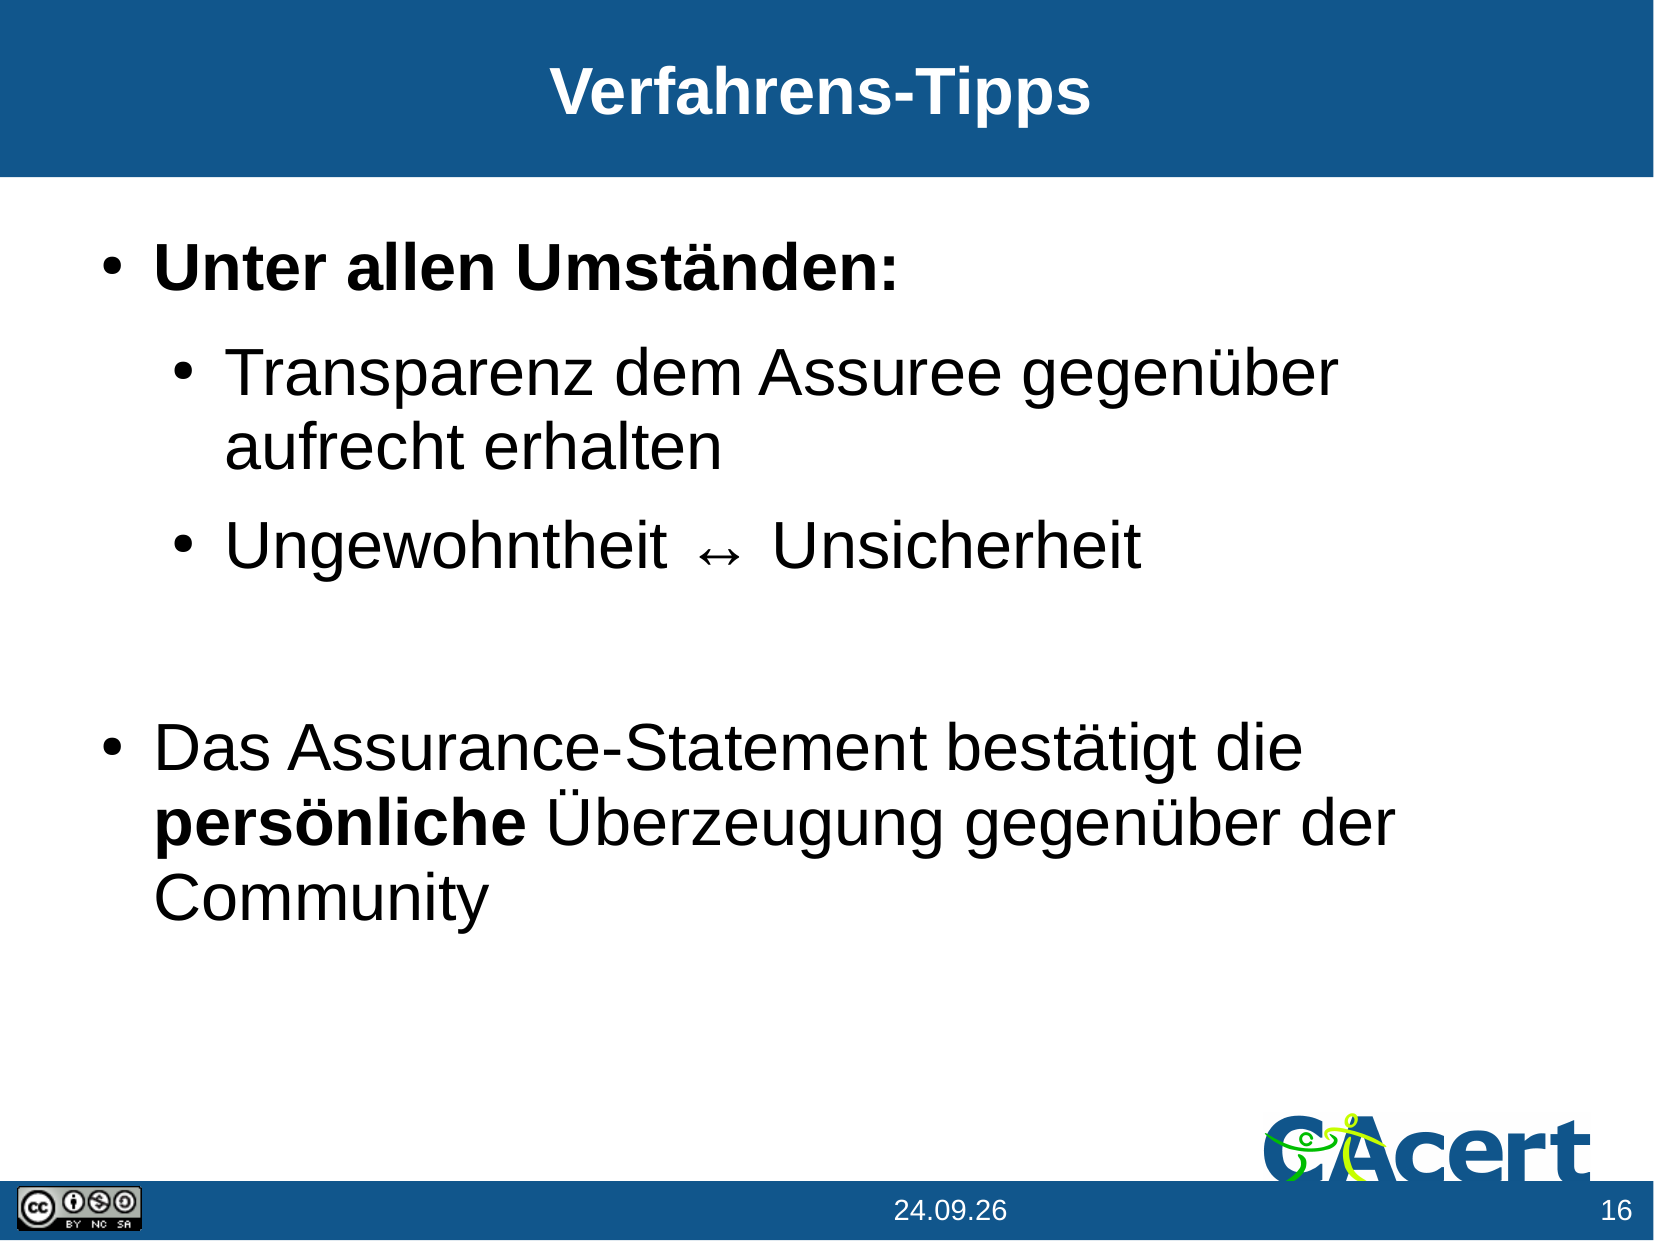

# Verfahrens-Tipps
Unter allen Umständen:
Transparenz dem Assuree gegenüber aufrecht erhalten
Ungewohntheit ↔ Unsicherheit
Das Assurance-Statement bestätigt die persönliche Überzeugung gegenüber der Community